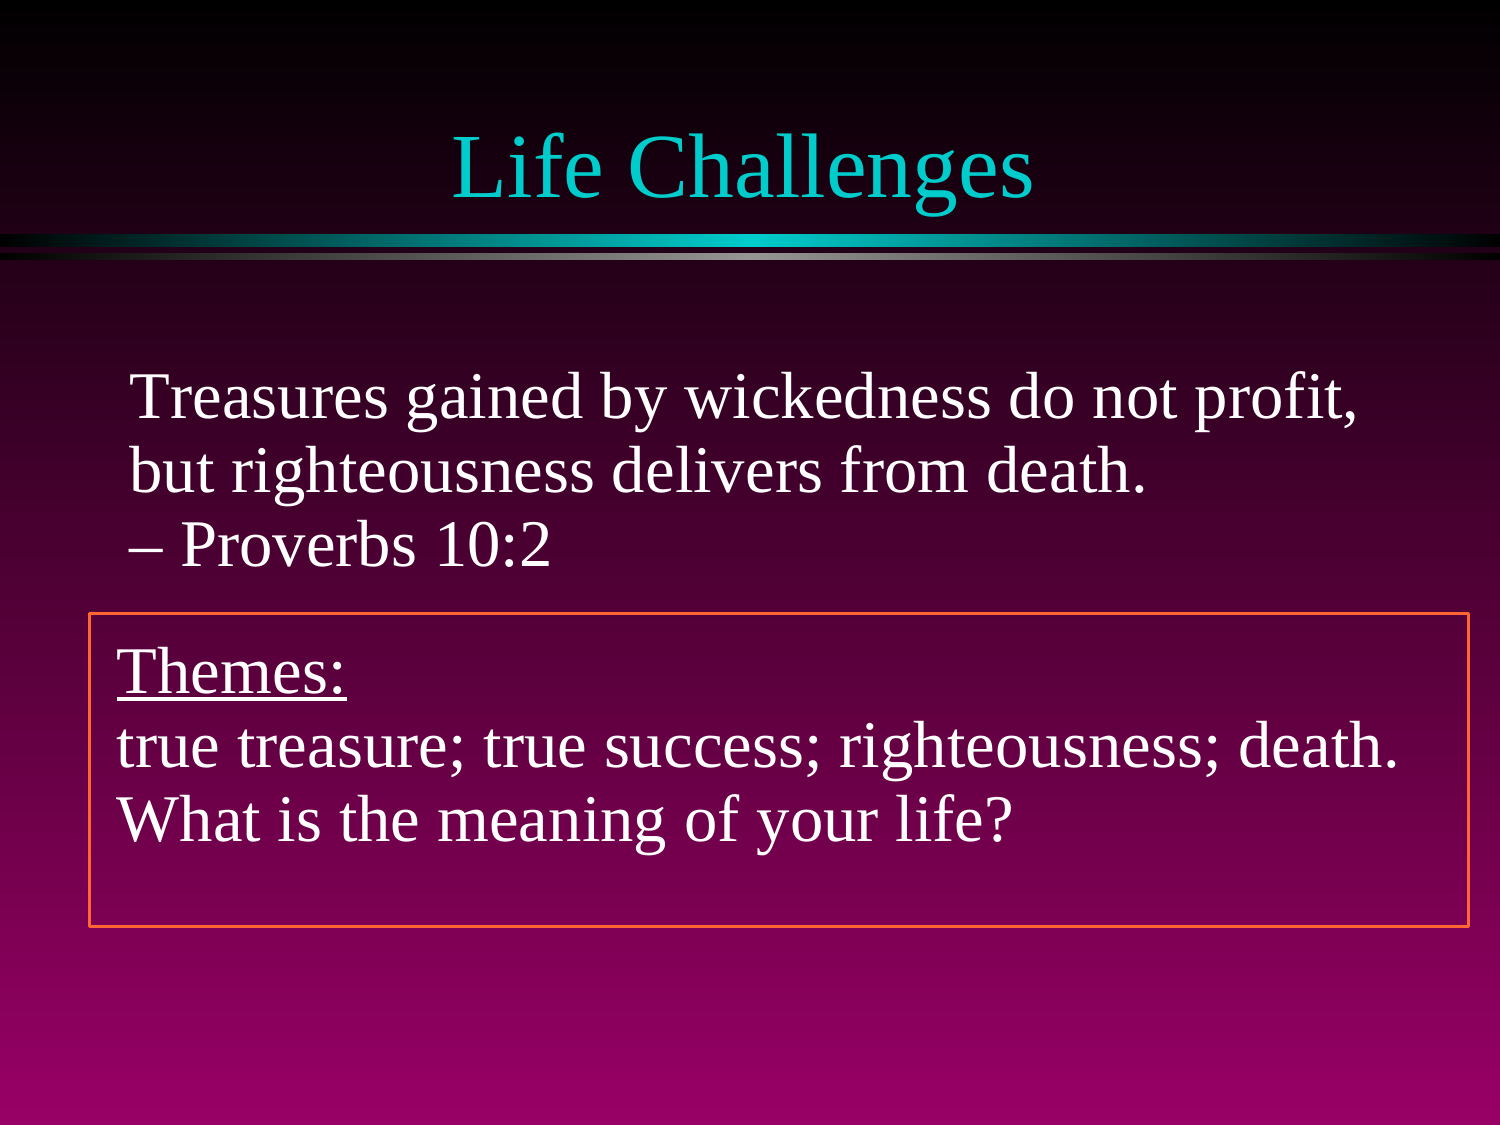

# Life Challenges
Treasures gained by wickedness do not profit,
but righteousness delivers from death.
– Proverbs 10:2
Themes:
true treasure; true success; righteousness; death.
What is the meaning of your life?